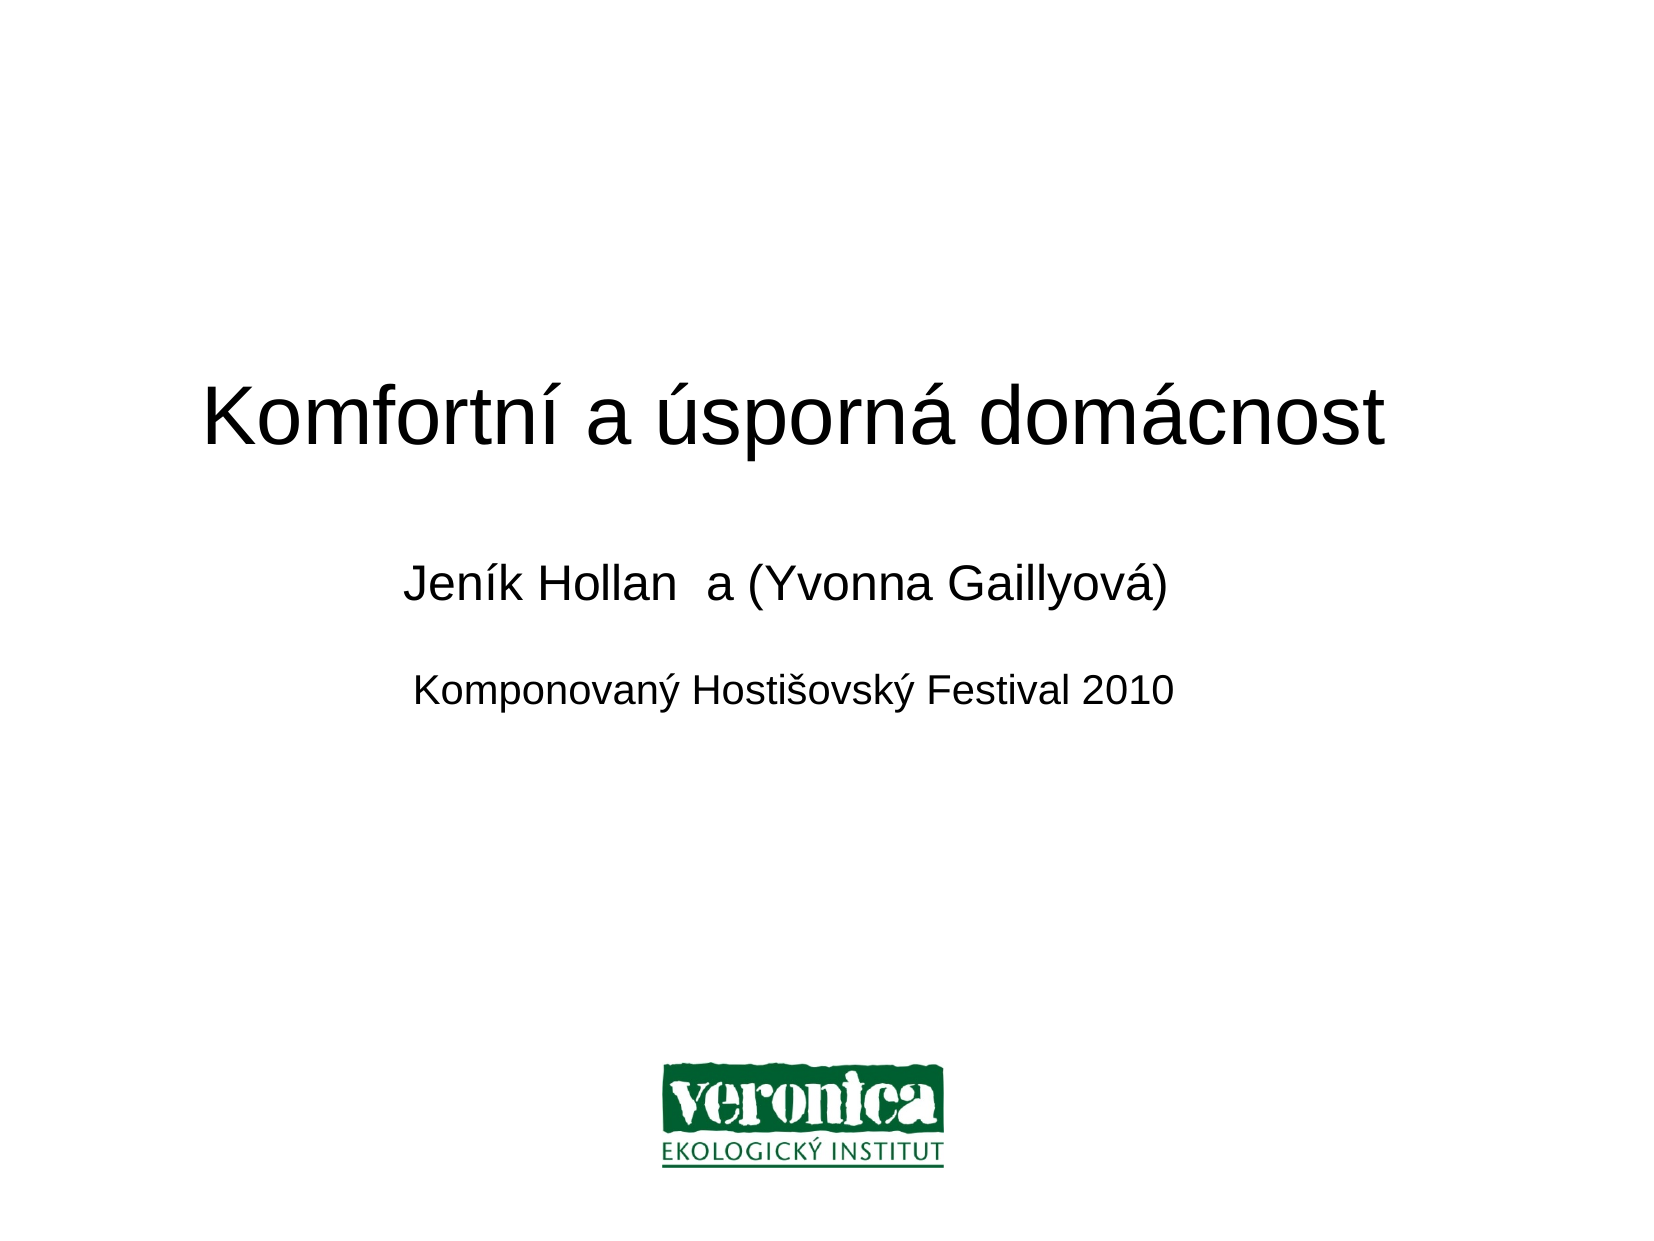

Komfortní a úsporná domácnost
Jeník Hollan a (Yvonna Gaillyová)
Komponovaný Hostišovský Festival 2010